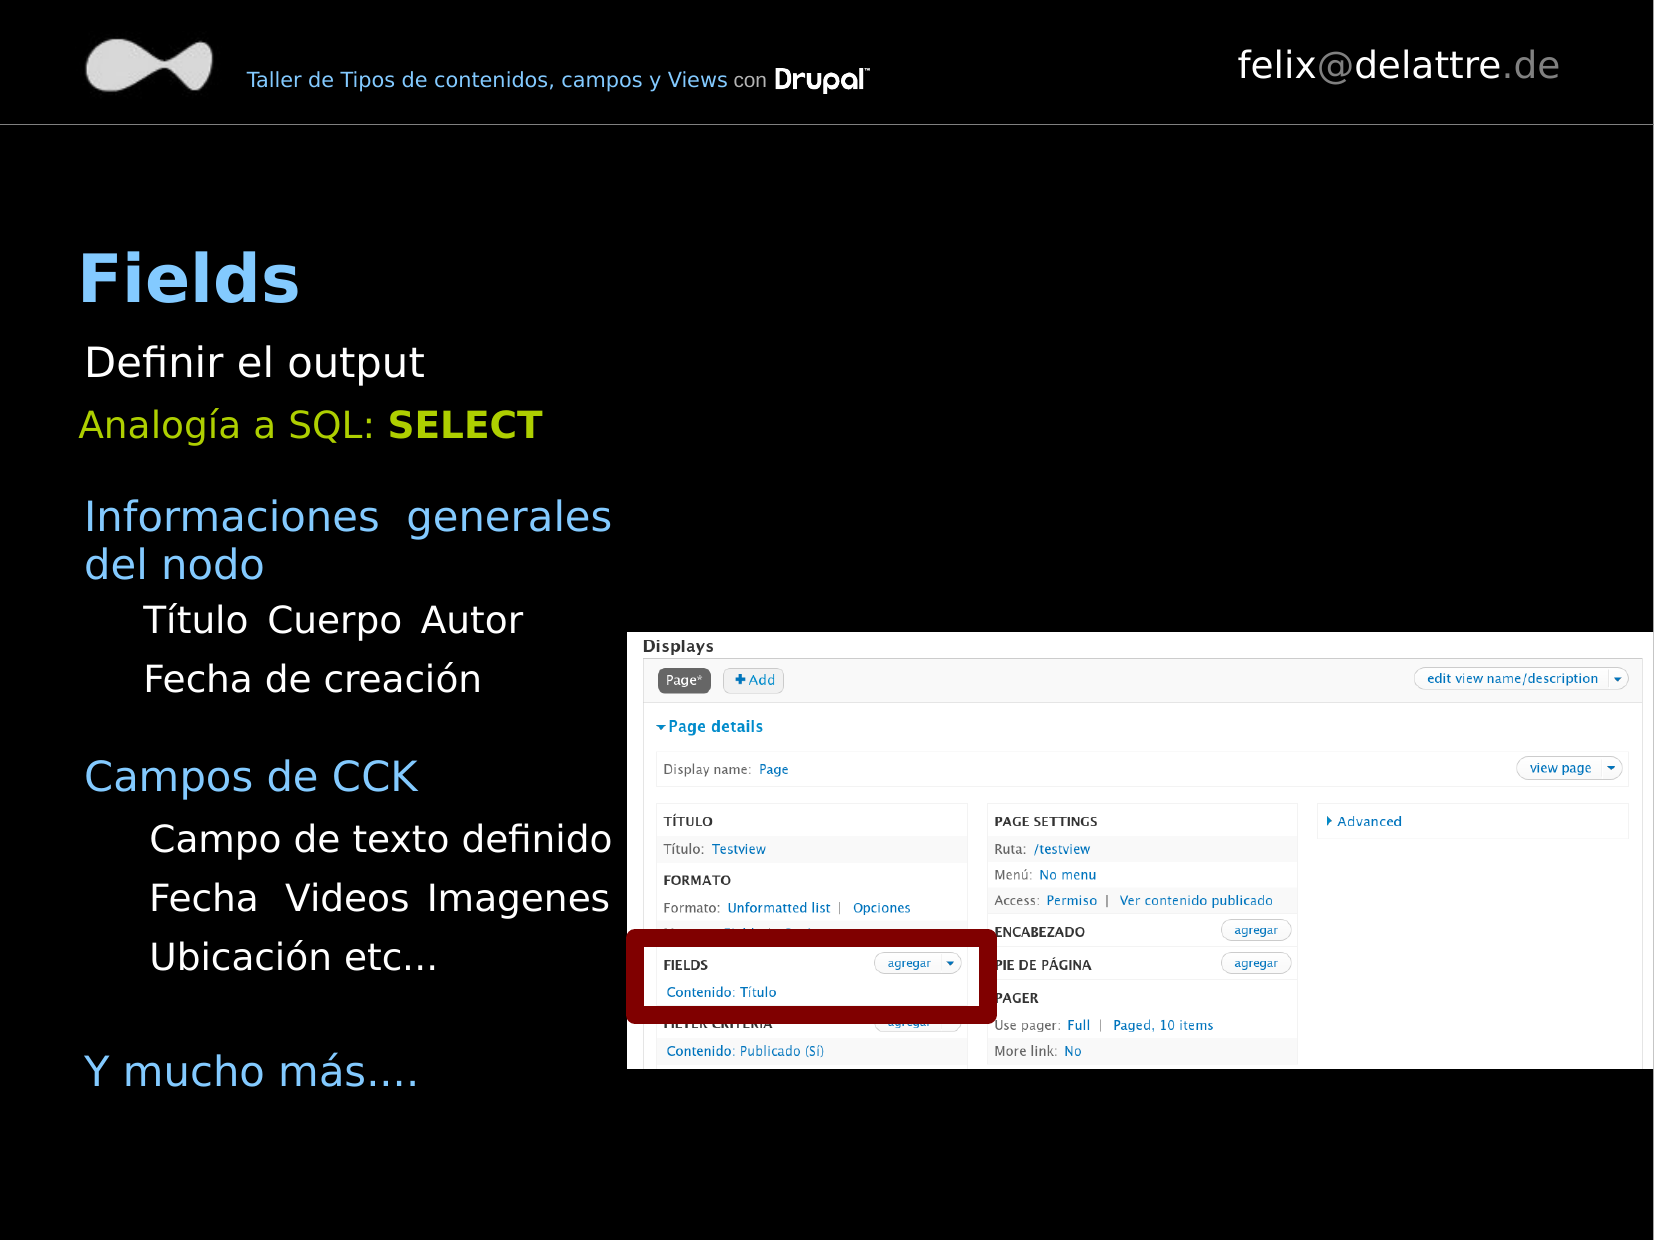

Fields
Definir el output
Analogía a SQL: SELECT
Informaciones generales
del nodo
Título
Cuerpo
Autor
Fecha de creación
Campos de CCK
Campo de texto definido
Fecha
Videos
Imagenes
Ubicación
etc...
Y mucho más....